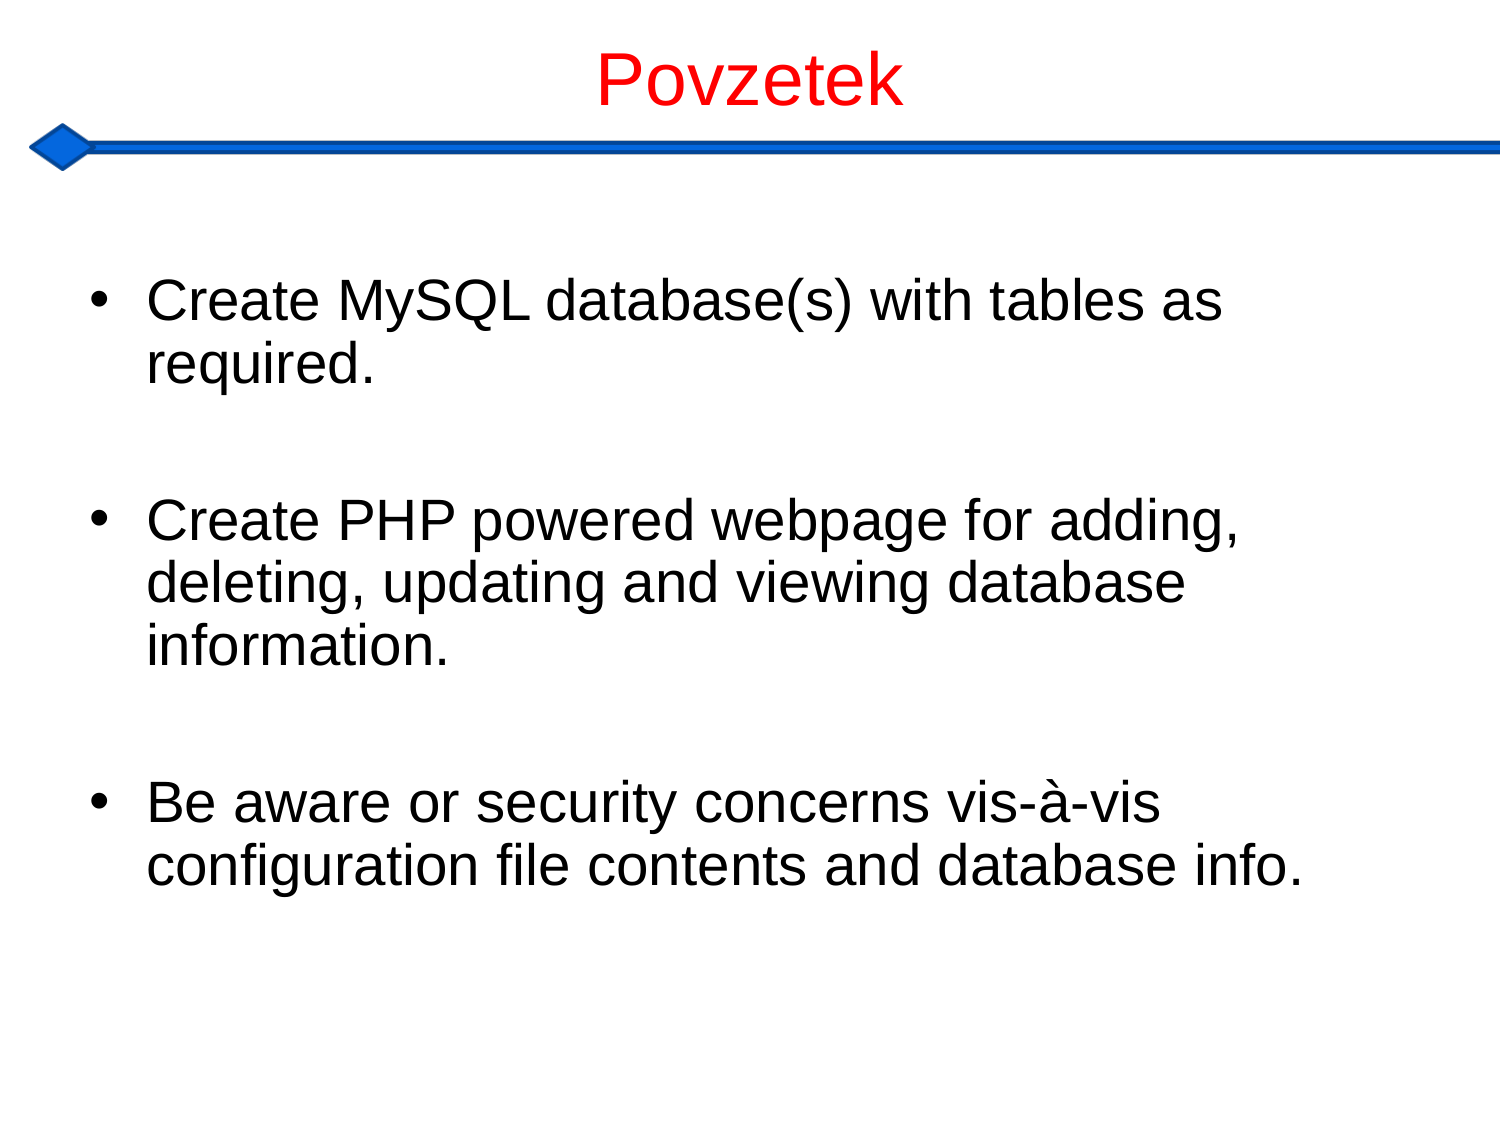

# Povzetek
Create MySQL database(s) with tables as required.
Create PHP powered webpage for adding, deleting, updating and viewing database information.
Be aware or security concerns vis-à-vis configuration file contents and database info.